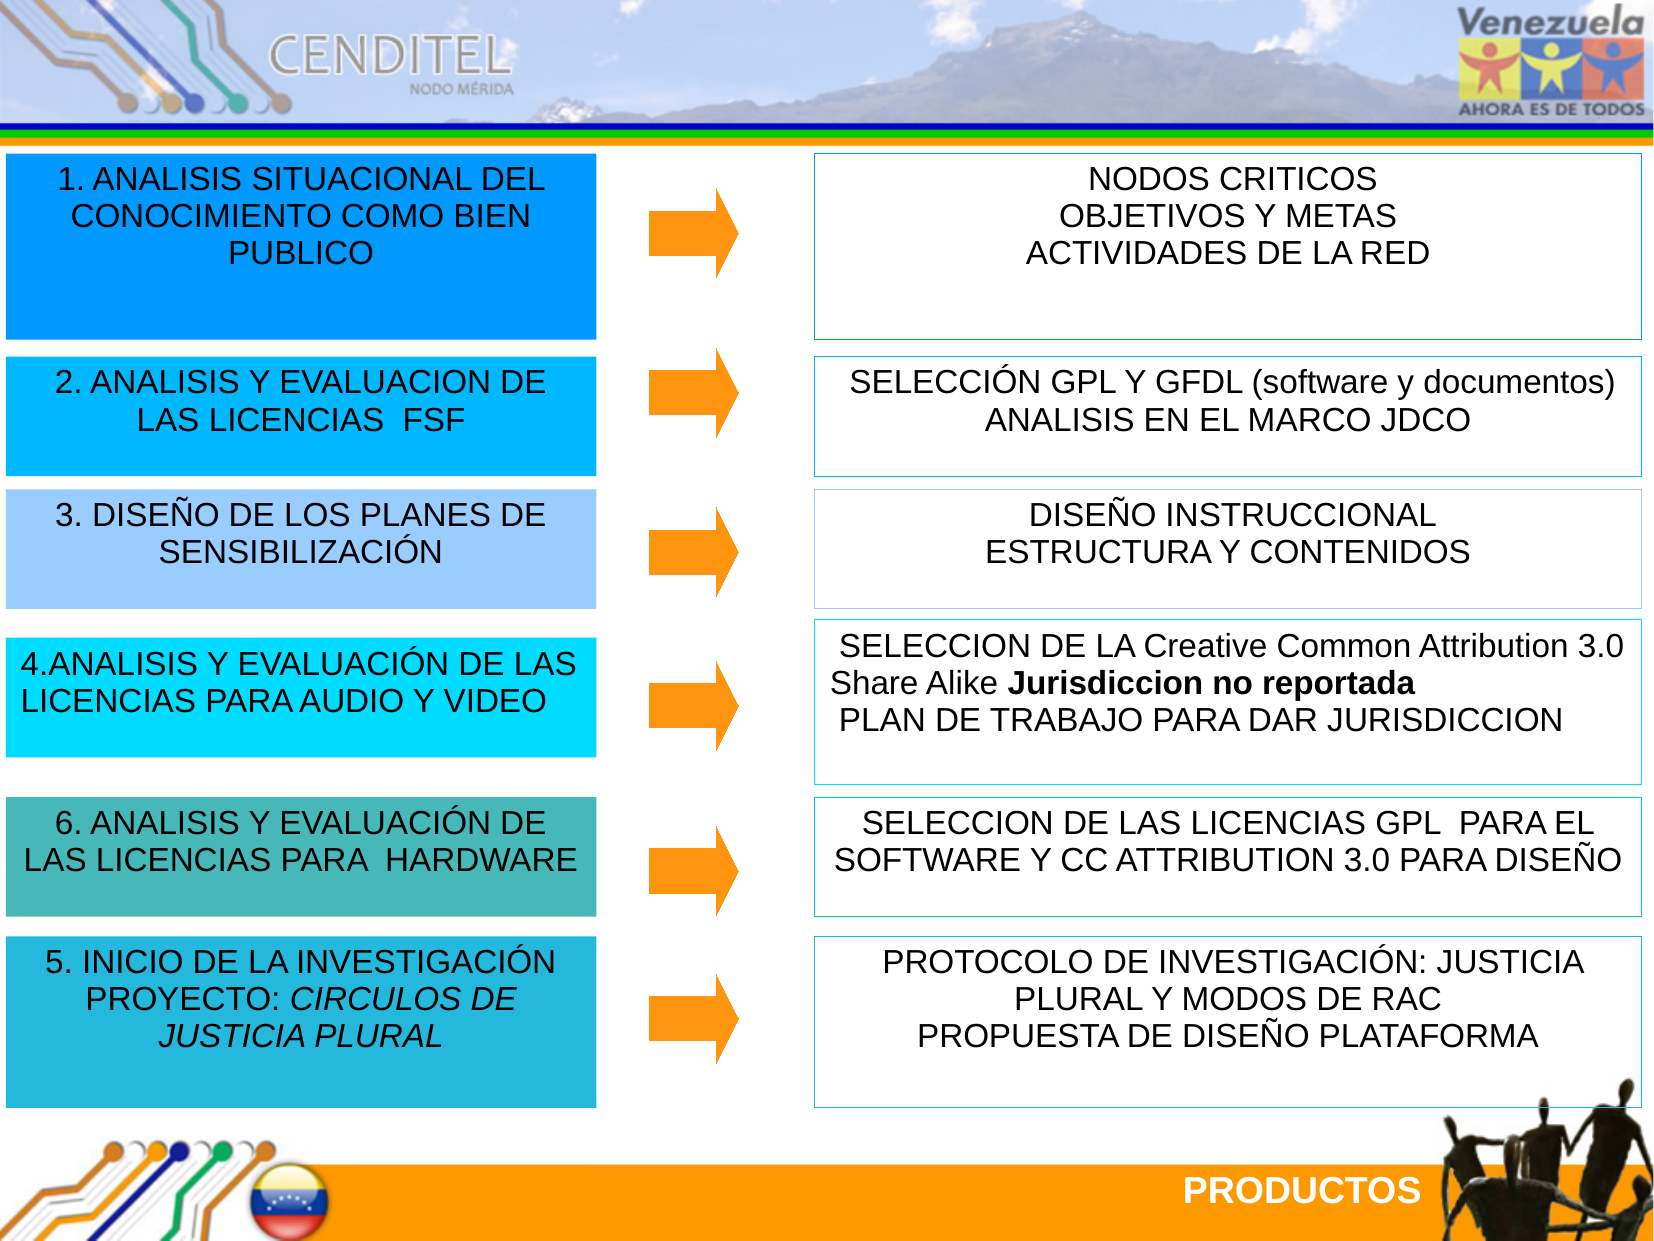

1. ANALISIS SITUACIONAL DEL CONOCIMIENTO COMO BIEN PUBLICO
 NODOS CRITICOS
OBJETIVOS Y METAS
ACTIVIDADES DE LA RED
2. ANALISIS Y EVALUACION DE LAS LICENCIAS FSF
 SELECCIÓN GPL Y GFDL (software y documentos)
ANALISIS EN EL MARCO JDCO
3. DISEÑO DE LOS PLANES DE SENSIBILIZACIÓN
 DISEÑO INSTRUCCIONAL
ESTRUCTURA Y CONTENIDOS
 SELECCION DE LA Creative Common Attribution 3.0 Share Alike Jurisdiccion no reportada
 PLAN DE TRABAJO PARA DAR JURISDICCION
4.ANALISIS Y EVALUACIÓN DE LAS LICENCIAS PARA AUDIO Y VIDEO
6. ANALISIS Y EVALUACIÓN DE LAS LICENCIAS PARA HARDWARE
SELECCION DE LAS LICENCIAS GPL PARA EL SOFTWARE Y CC ATTRIBUTION 3.0 PARA DISEÑO
5. INICIO DE LA INVESTIGACIÓN PROYECTO: CIRCULOS DE JUSTICIA PLURAL
 PROTOCOLO DE INVESTIGACIÓN: JUSTICIA PLURAL Y MODOS DE RAC
PROPUESTA DE DISEÑO PLATAFORMA
 PRODUCTOS